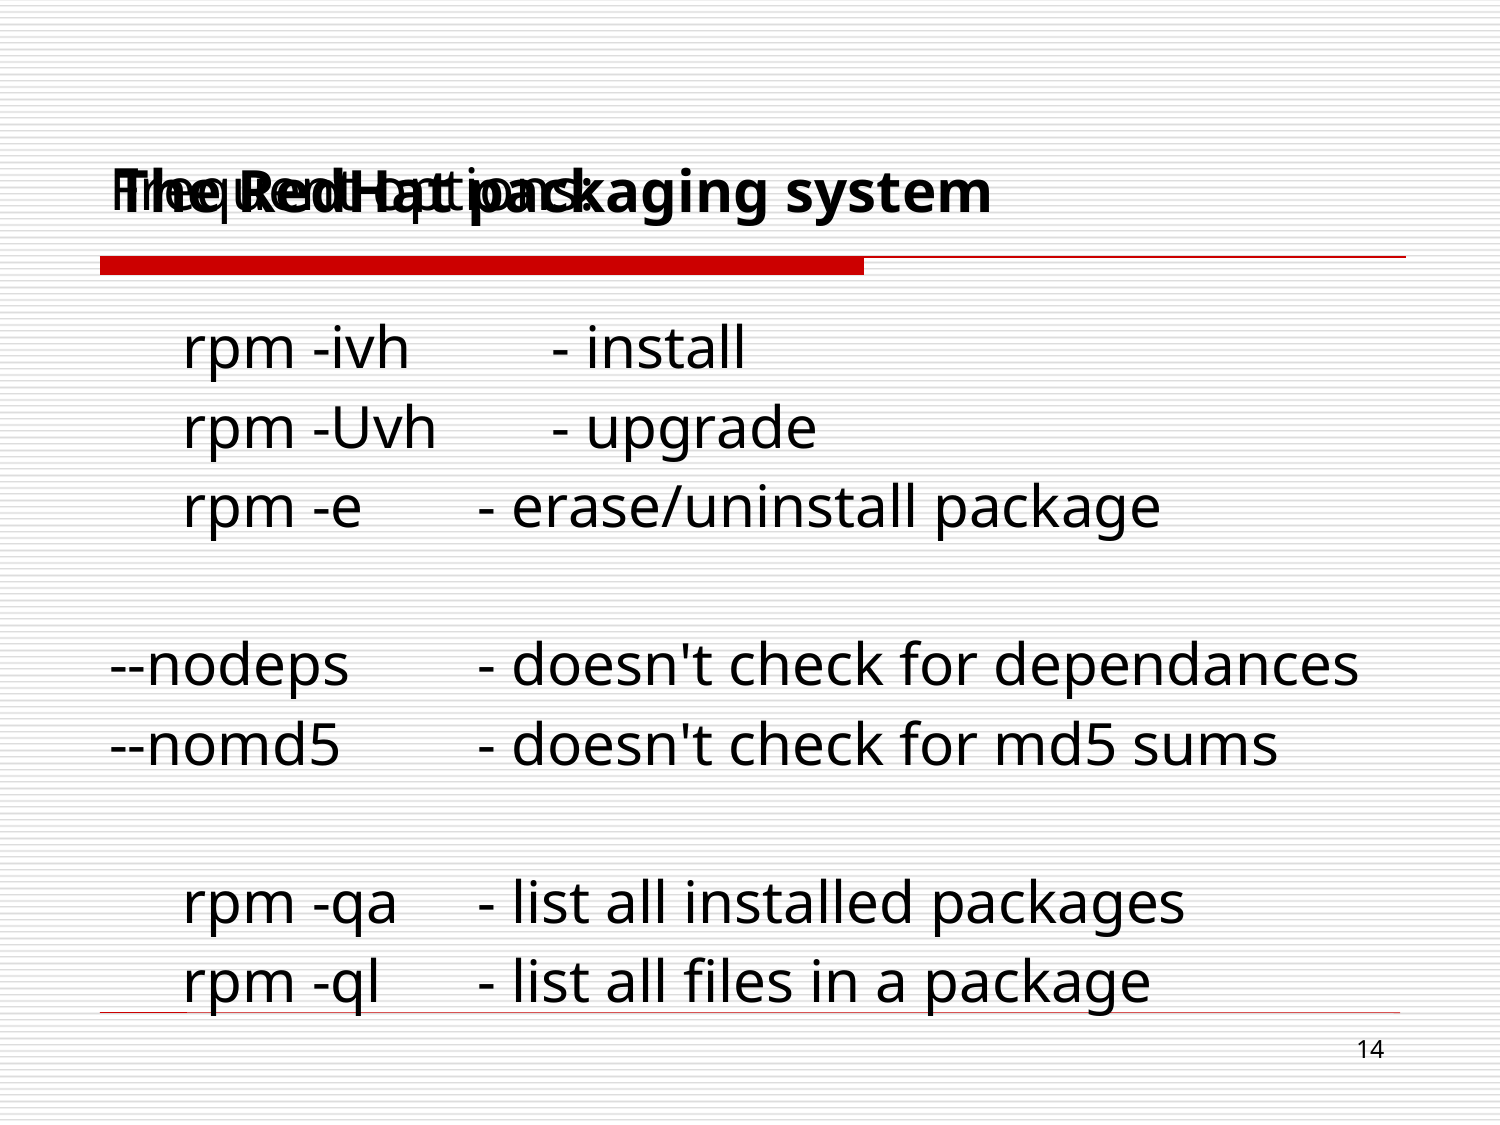

# The RedHat packaging system
Frequent options:
	rpm -ivh		- install
	rpm -Uvh		- upgrade
	rpm -e 		- erase/uninstall package
--nodeps		- doesn't check for dependances
--nomd5		- doesn't check for md5 sums
	rpm -qa		- list all installed packages
	rpm -ql		- list all files in a package
14